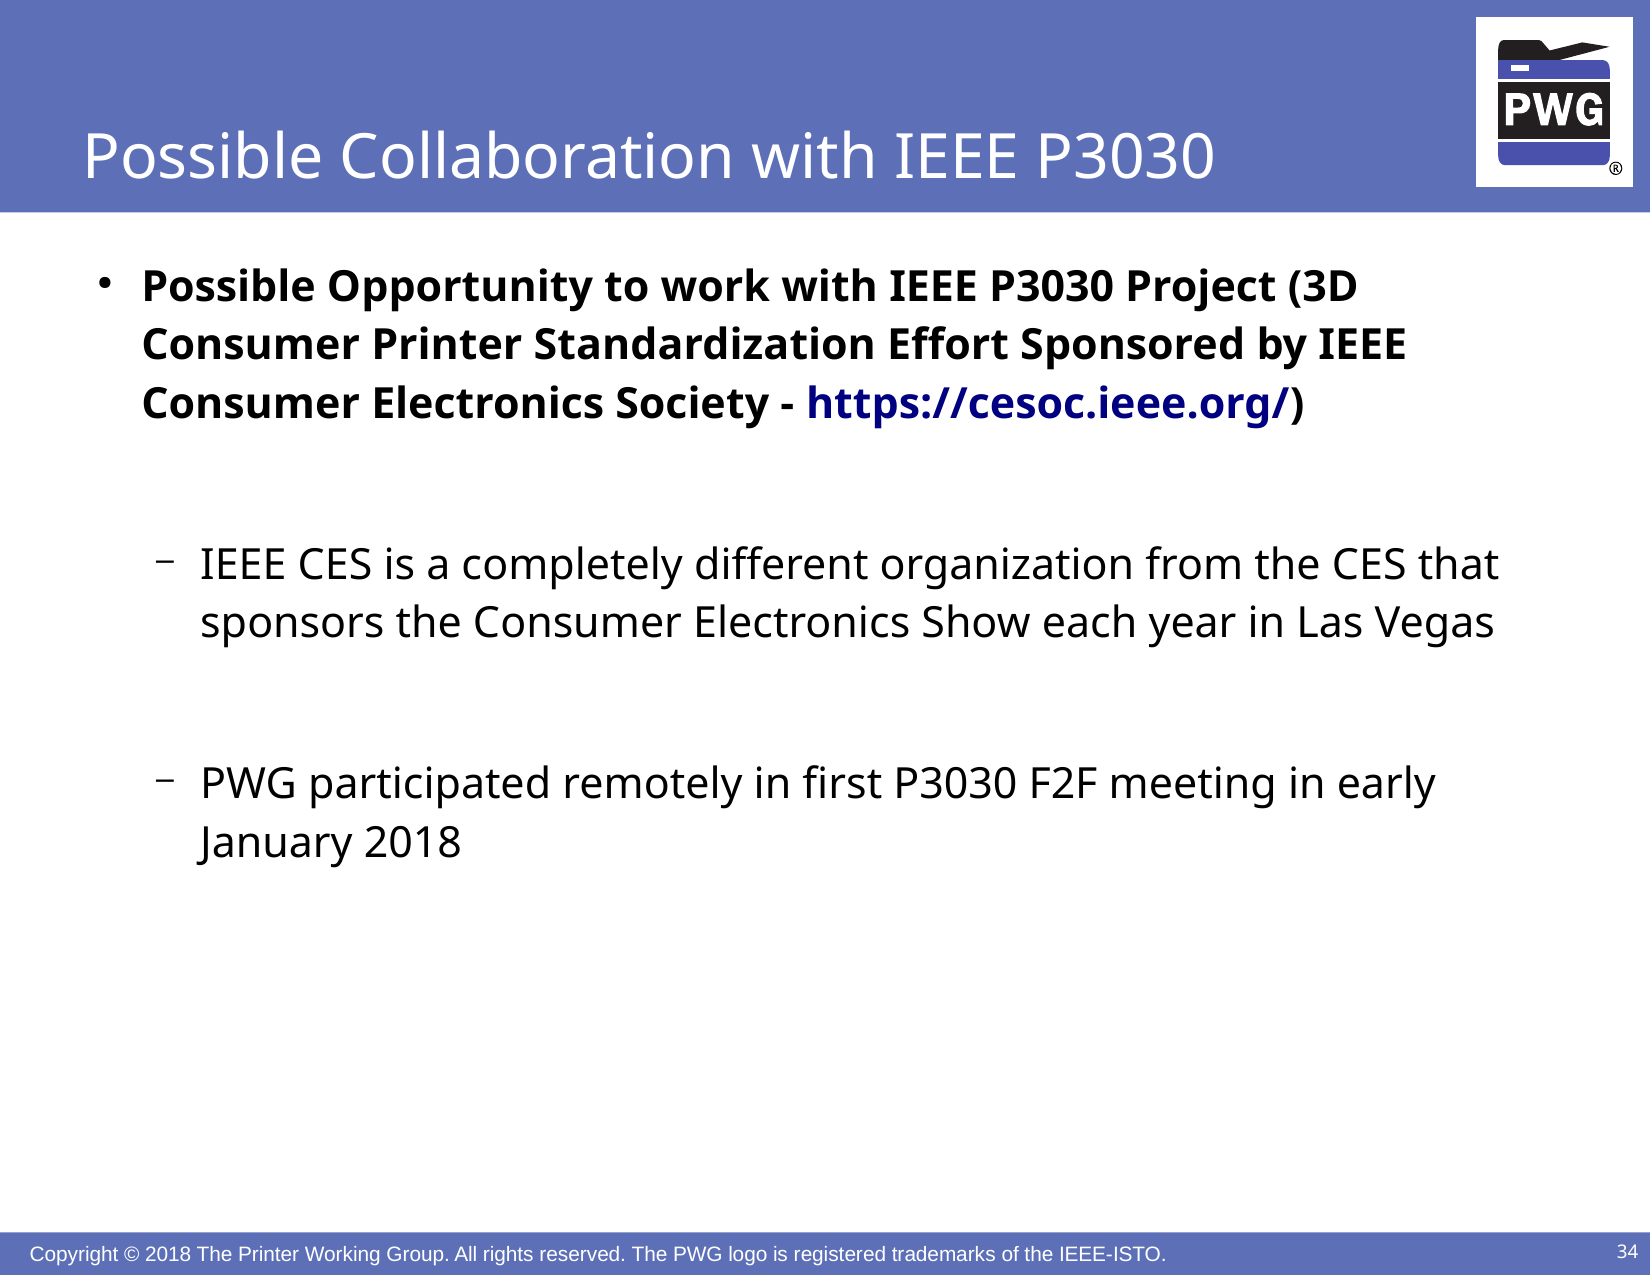

# Possible Collaboration with IEEE P3030
Possible Opportunity to work with IEEE P3030 Project (3D Consumer Printer Standardization Effort Sponsored by IEEE Consumer Electronics Society - https://cesoc.ieee.org/)
IEEE CES is a completely different organization from the CES that sponsors the Consumer Electronics Show each year in Las Vegas
PWG participated remotely in first P3030 F2F meeting in early January 2018